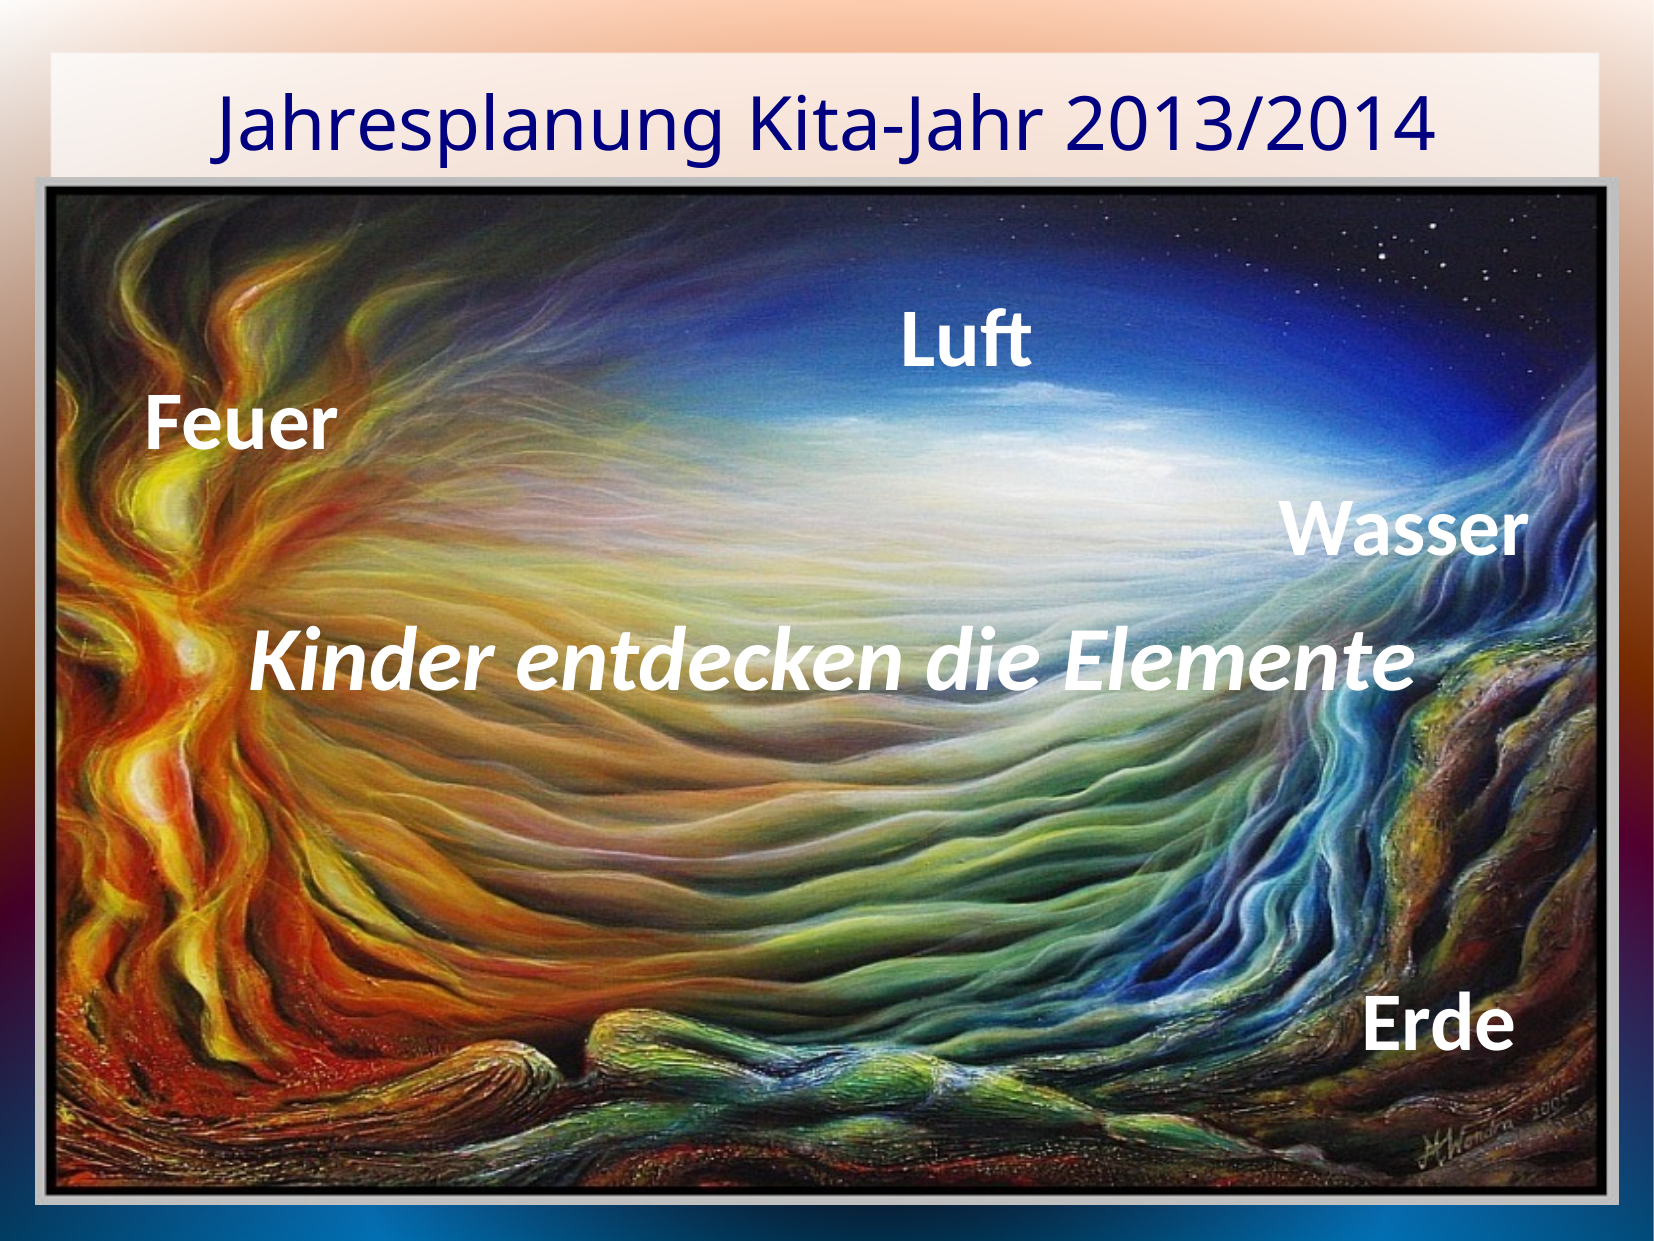

# Jahresplanung Kita-Jahr 2013/2014
Luft
Feuer
Wasser
Kinder entdecken die Elemente
Erde